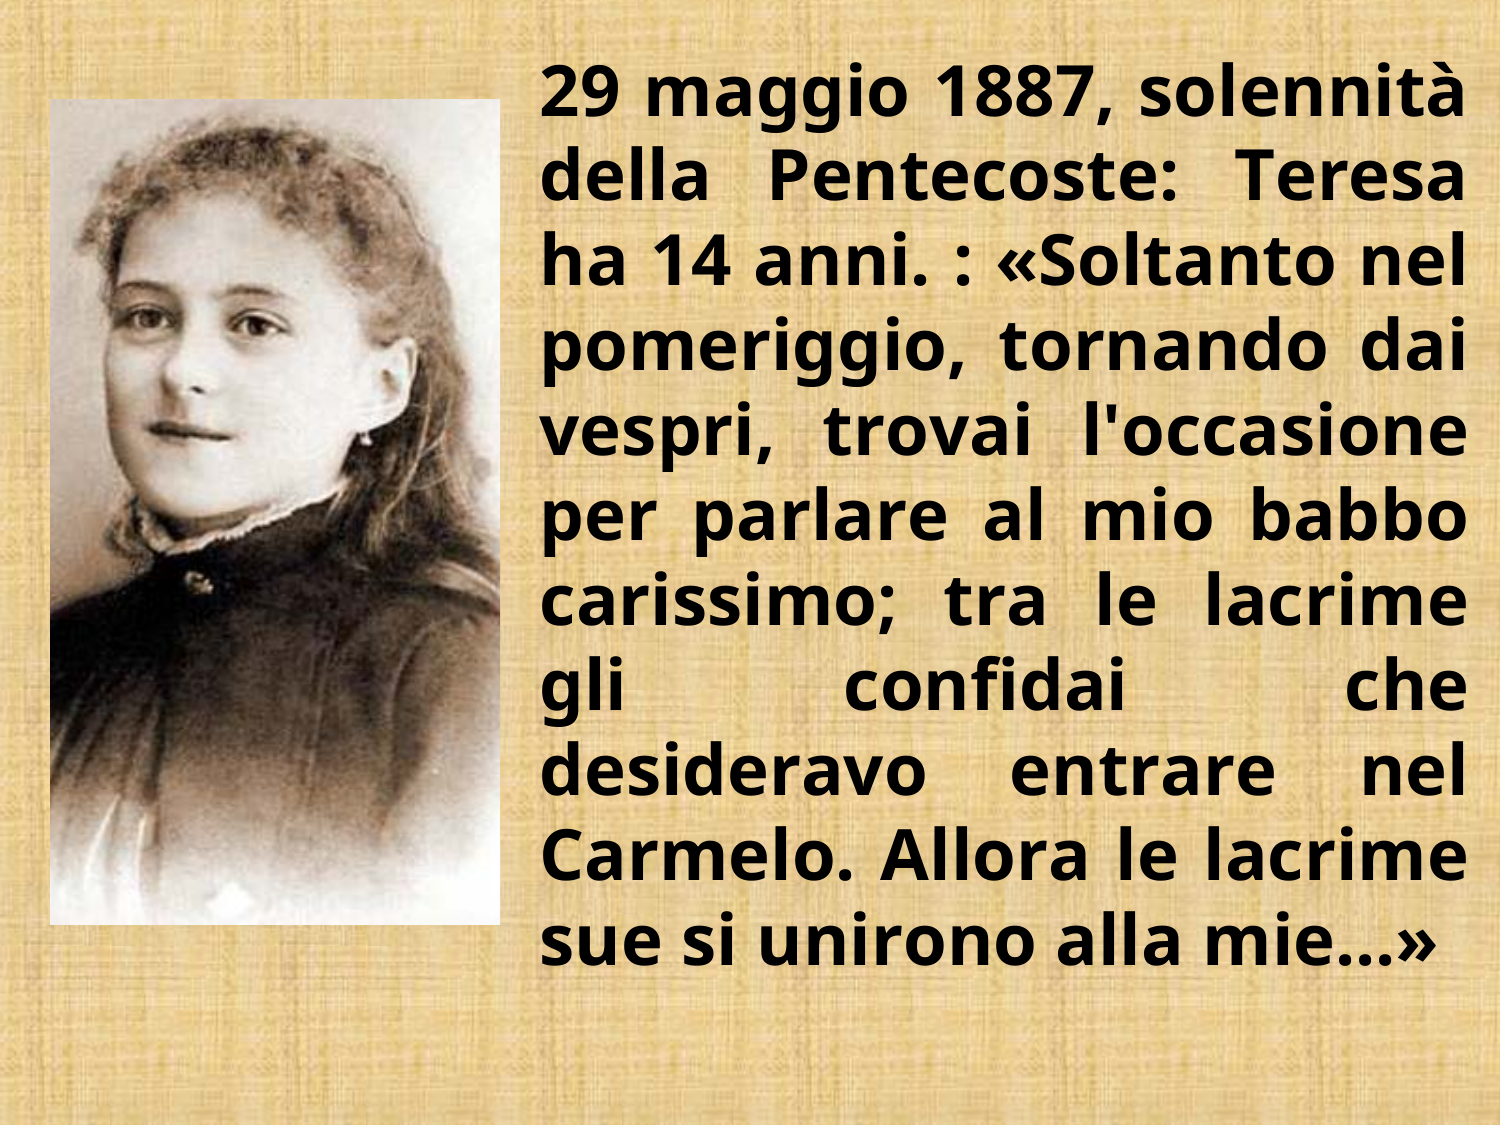

29 maggio 1887, solennità della Pentecoste: Teresa ha 14 anni. : «Soltanto nel pomeriggio, tornando dai vespri, trovai l'occasione per parlare al mio babbo carissimo; tra le lacrime gli confidai che desideravo entrare nel Carmelo. Allora le lacrime sue si unirono alla mie...»